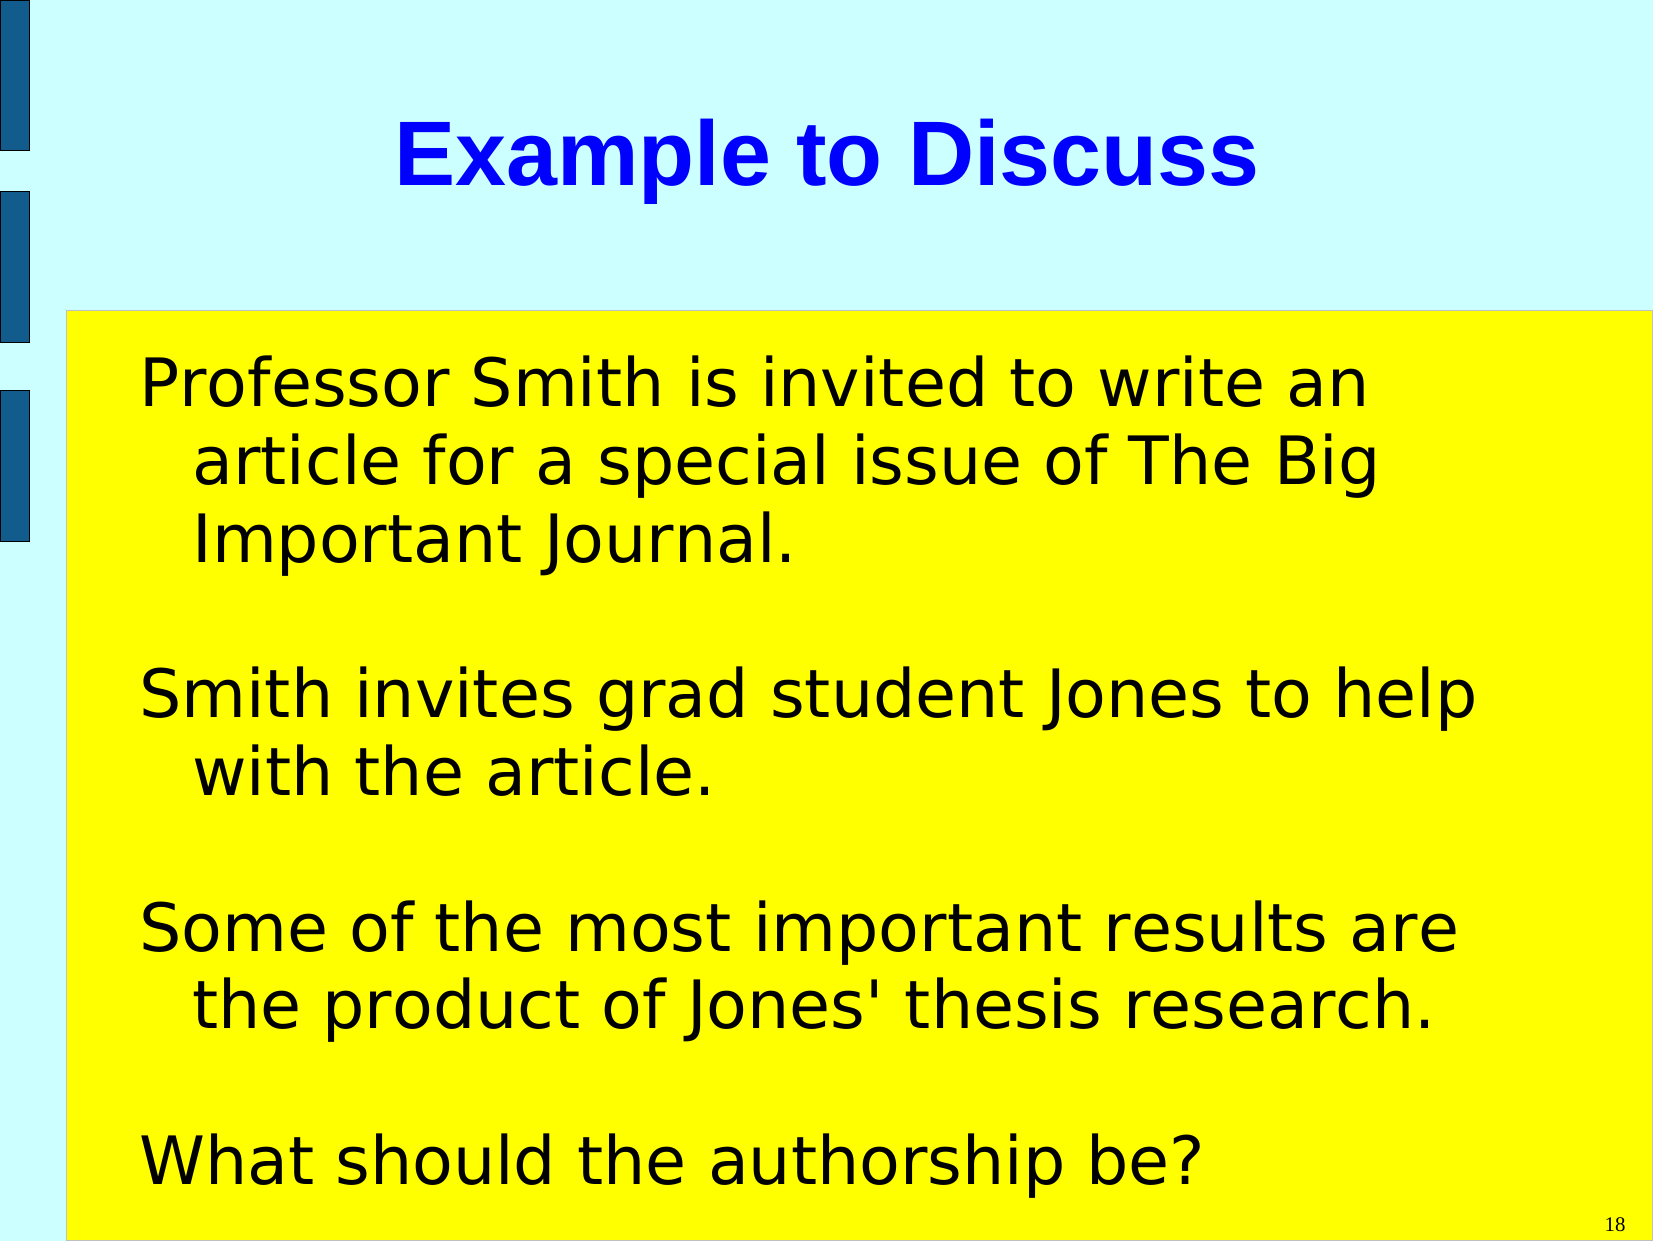

# Example to Discuss
Professor Smith is invited to write an article for a special issue of The Big Important Journal.
Smith invites grad student Jones to help with the article.
Some of the most important results are the product of Jones' thesis research.
What should the authorship be?